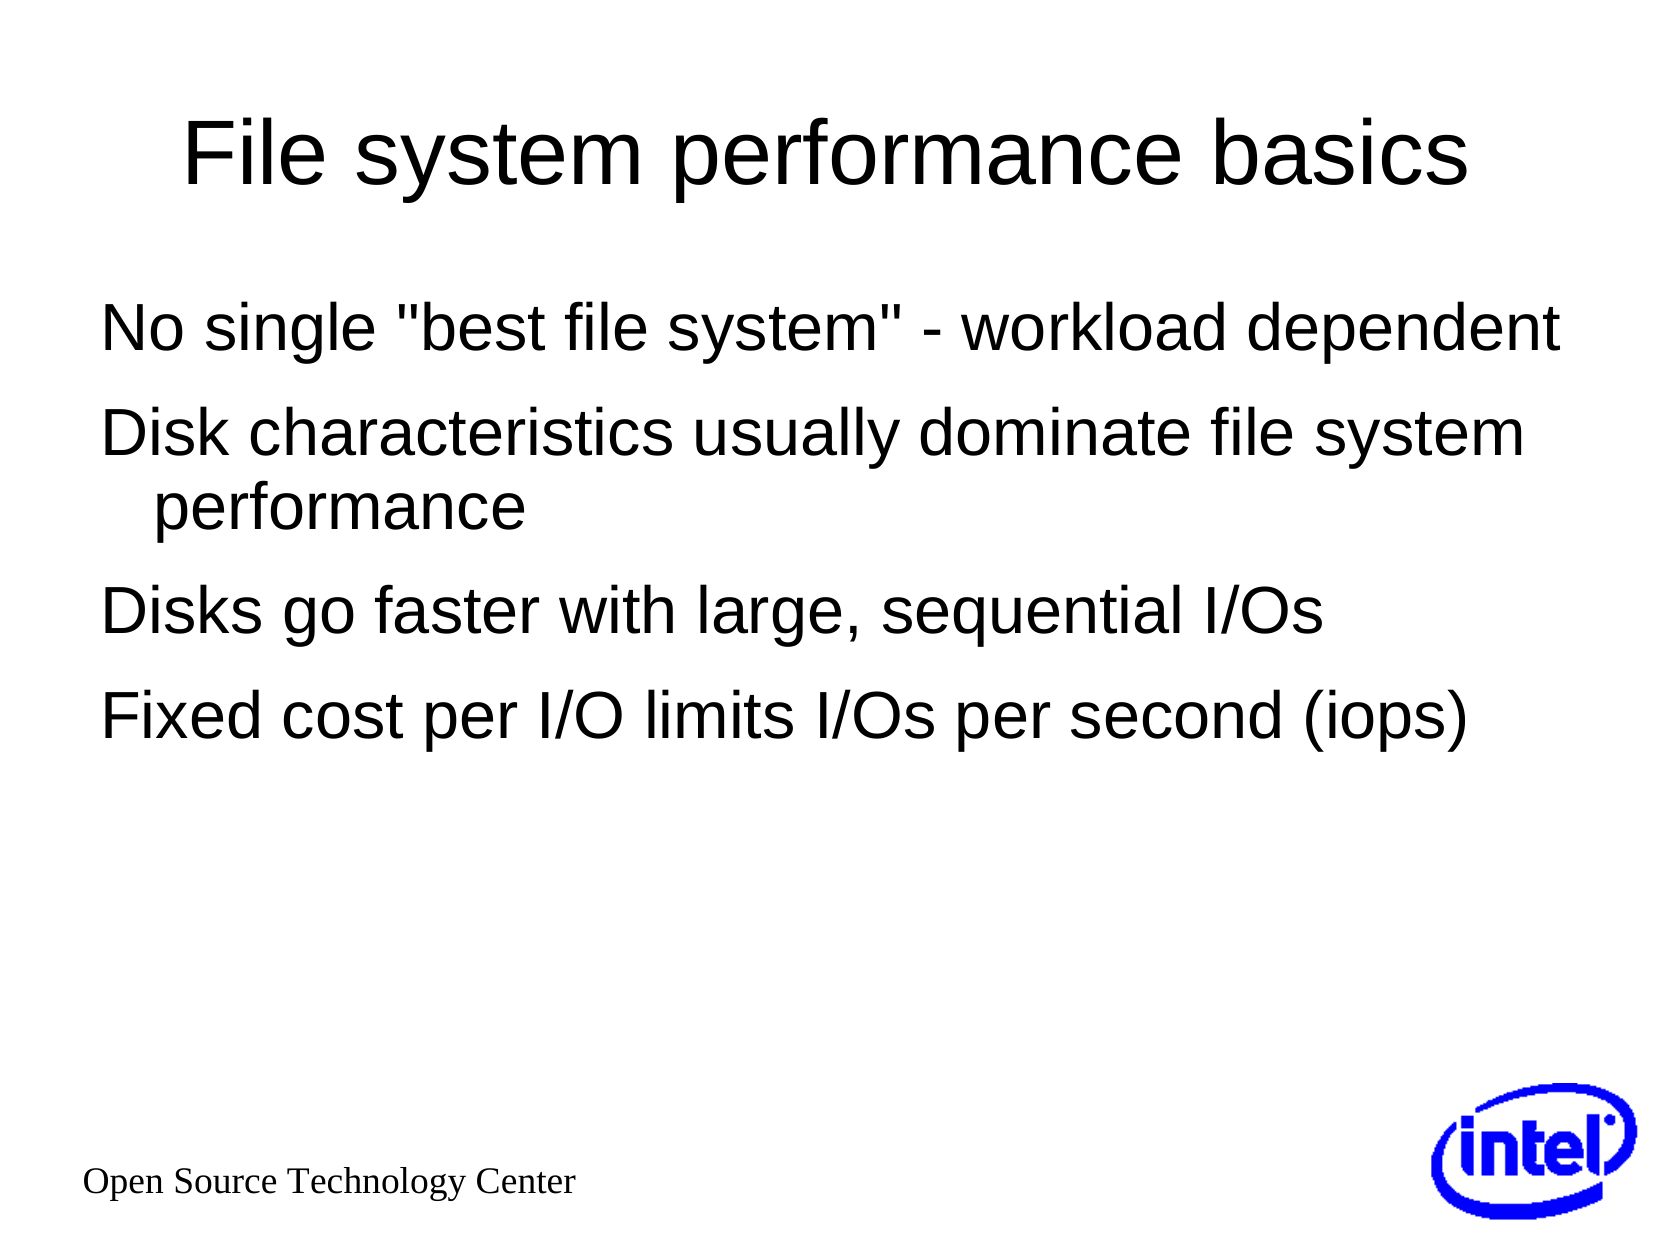

# File system performance basics
No single "best file system" - workload dependent
Disk characteristics usually dominate file system performance
Disks go faster with large, sequential I/Os
Fixed cost per I/O limits I/Os per second (iops)